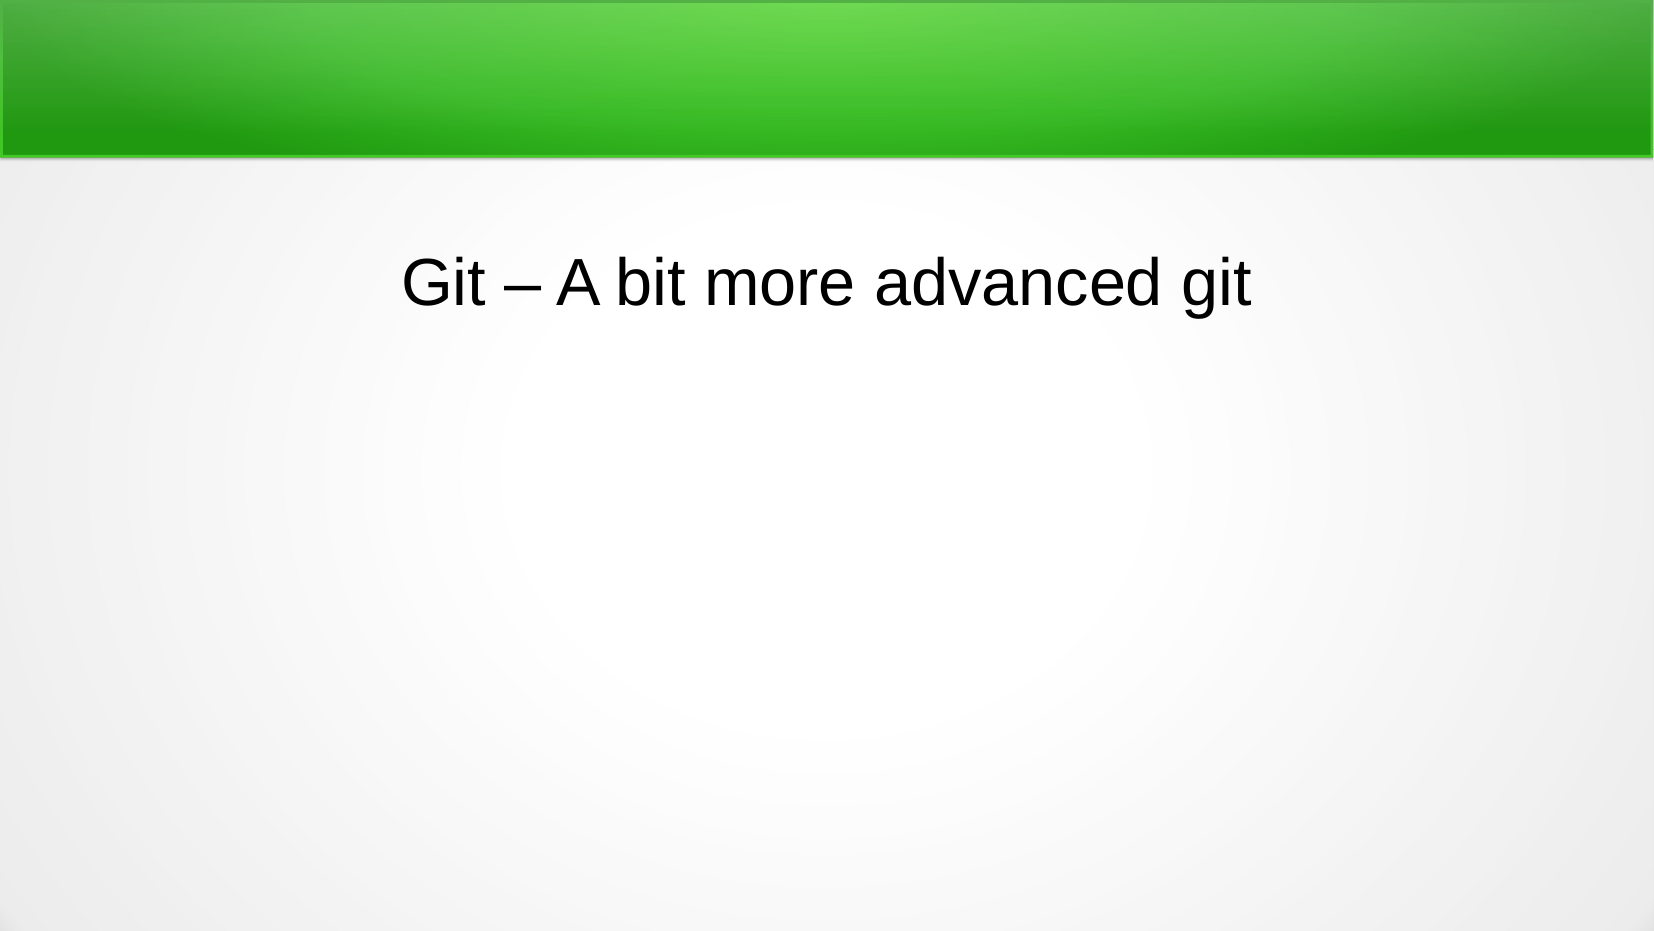

# Git – A bit more advanced git